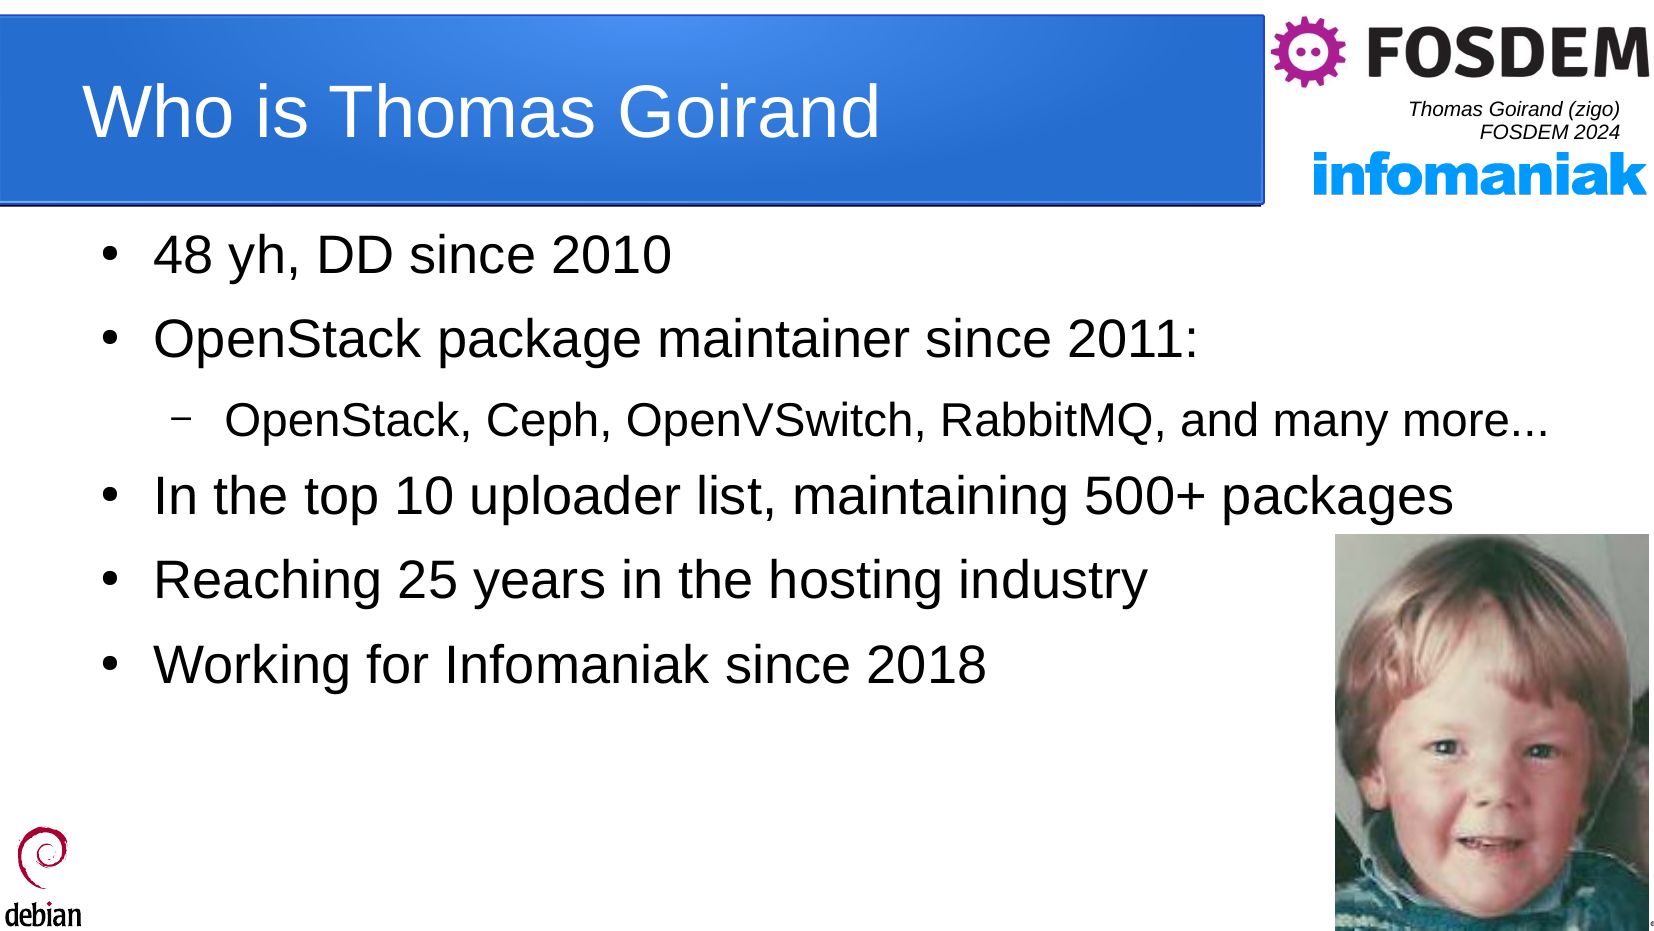

# Who is Thomas Goirand
48 yh, DD since 2010
OpenStack package maintainer since 2011:
OpenStack, Ceph, OpenVSwitch, RabbitMQ, and many more...
In the top 10 uploader list, maintaining 500+ packages
Reaching 25 years in the hosting industry
Working for Infomaniak since 2018